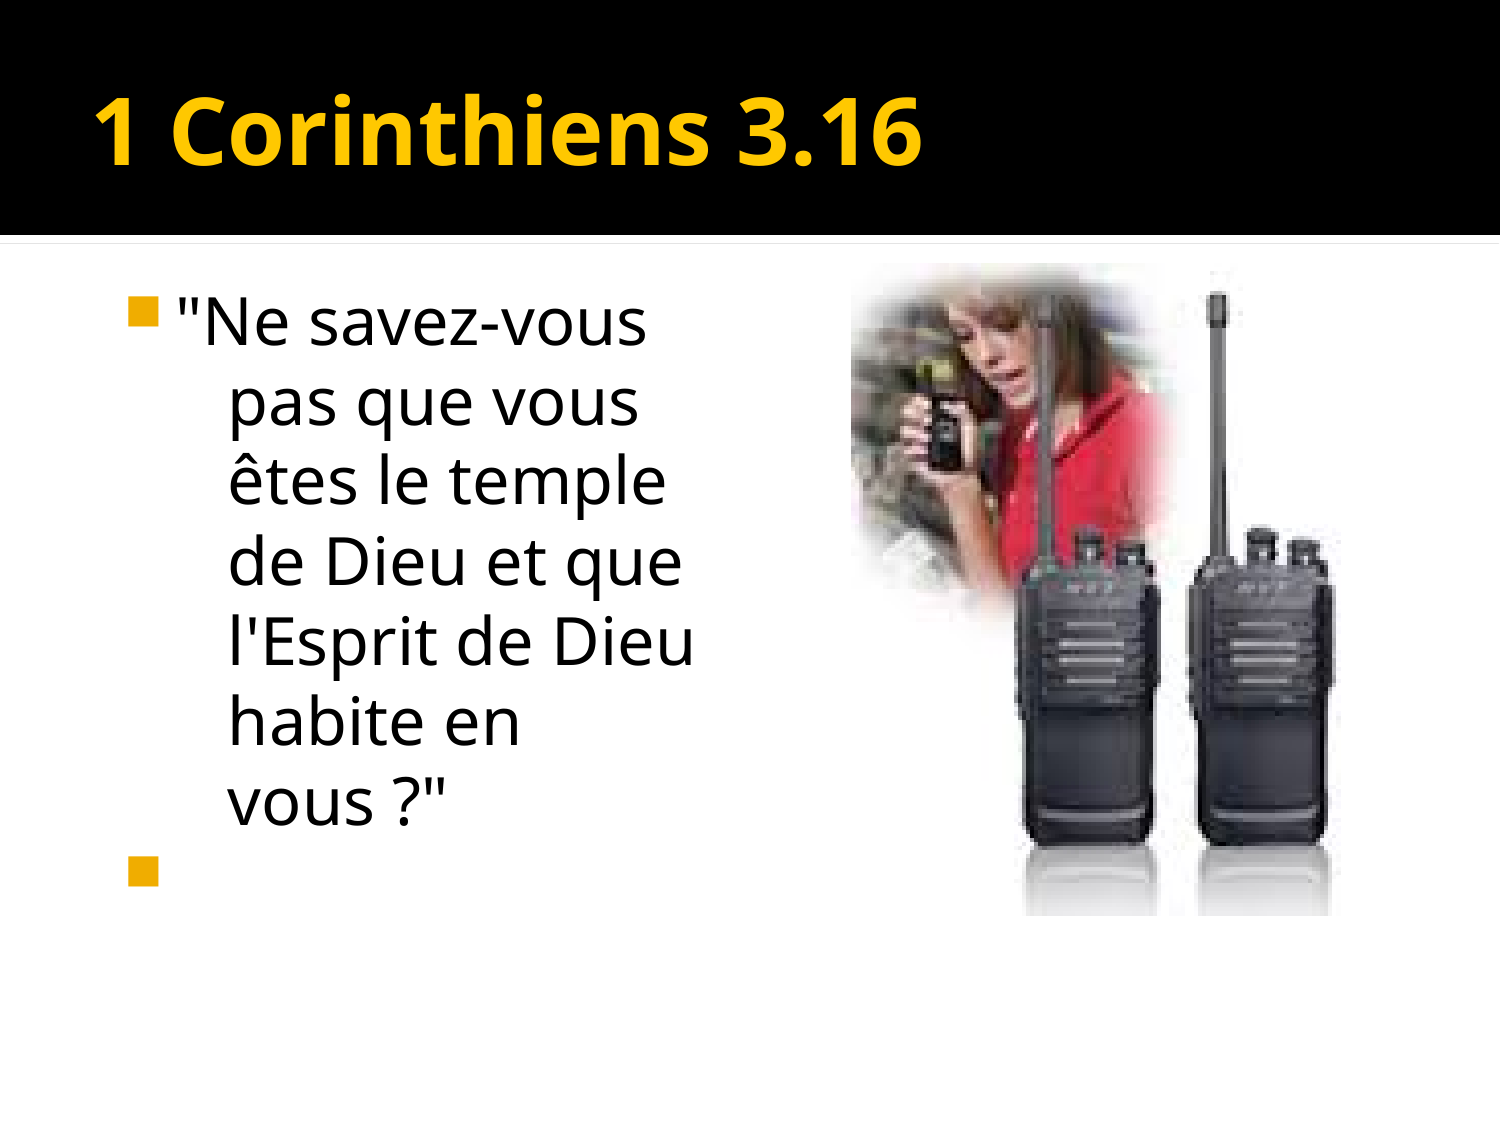

# 1 Corinthiens 3.16
"Ne savez-vous pas que vous êtes le temple de Dieu et que l'Esprit de Dieu habite en vous ?"